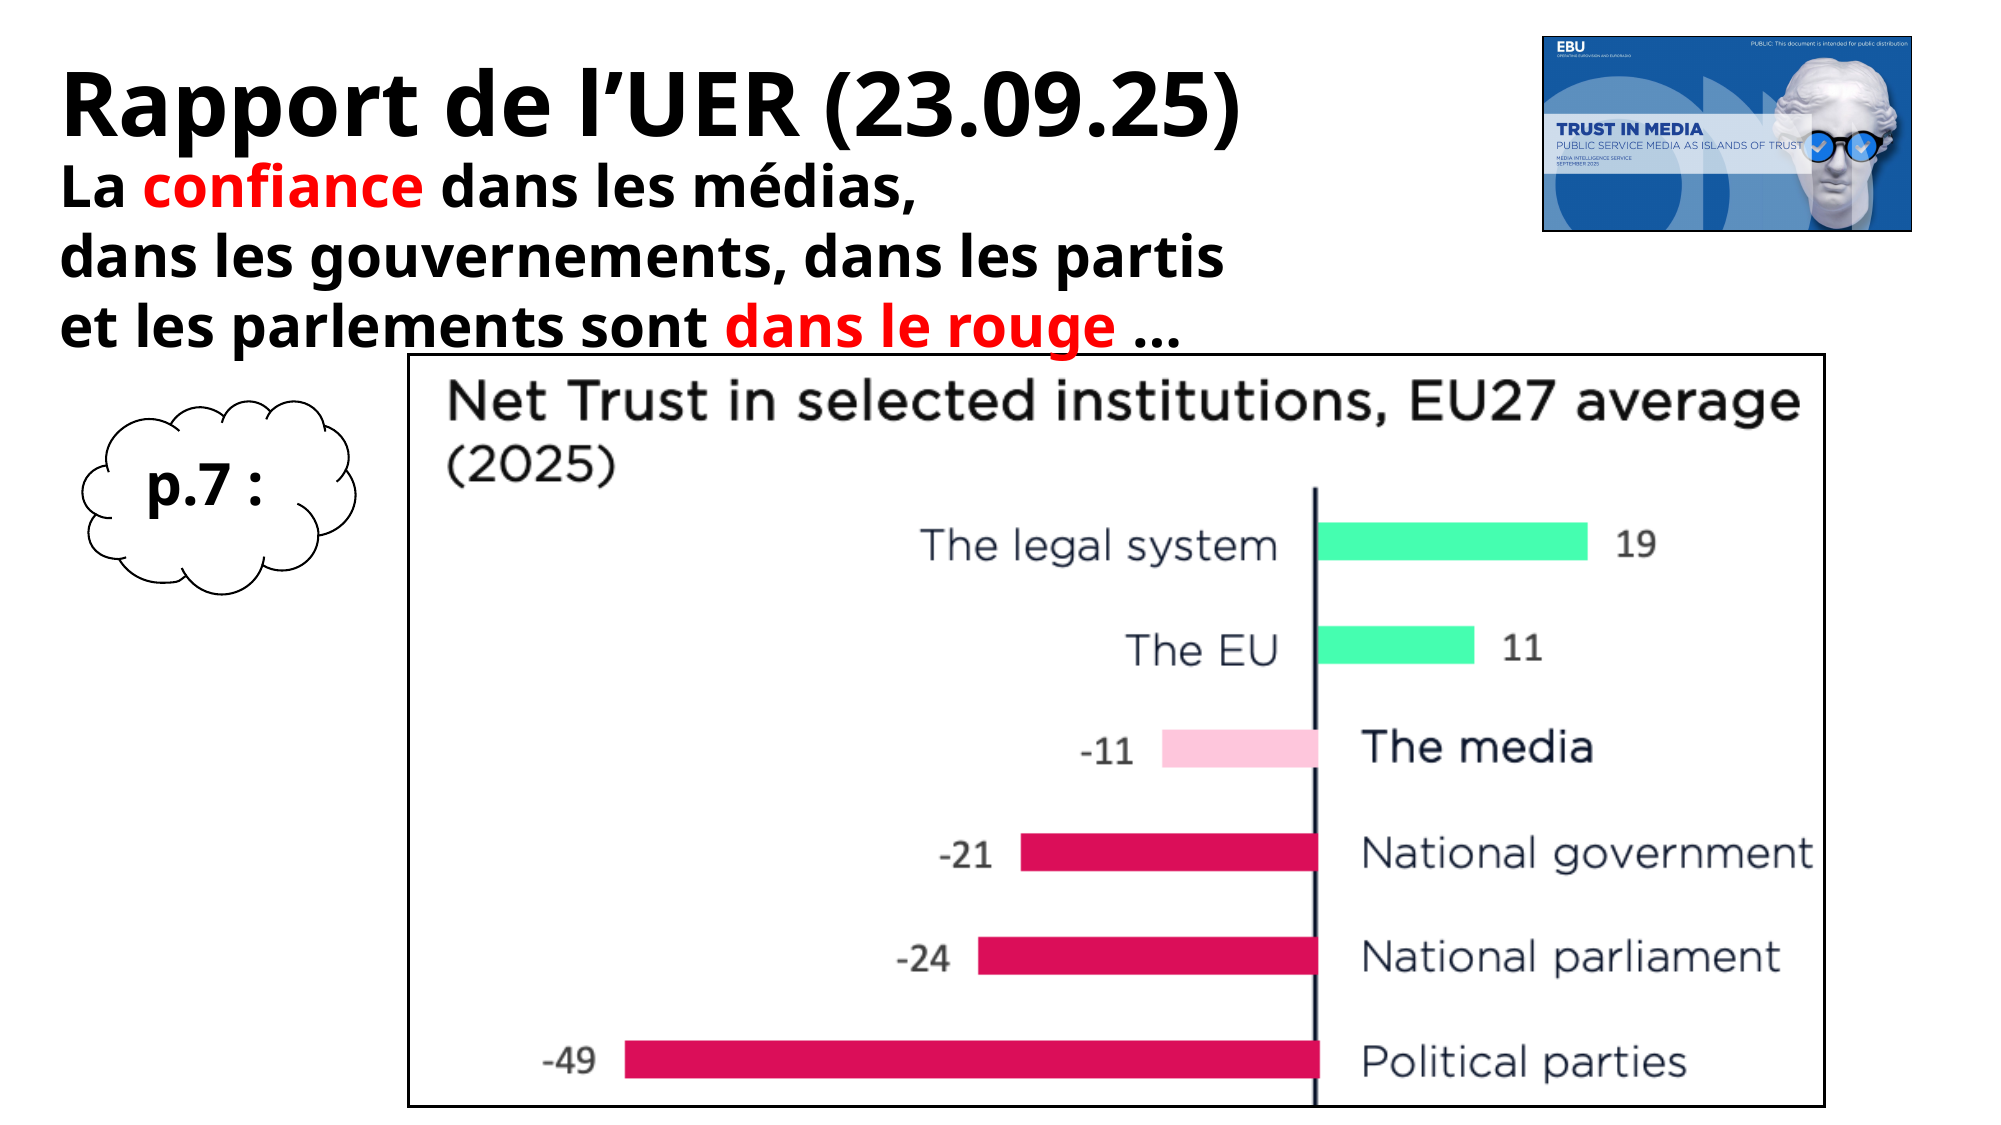

# Rapport de l’UER (23.09.25)
La confiance dans les médias,
dans les gouvernements, dans les partis
et les parlements sont dans le rouge …
p.7 :